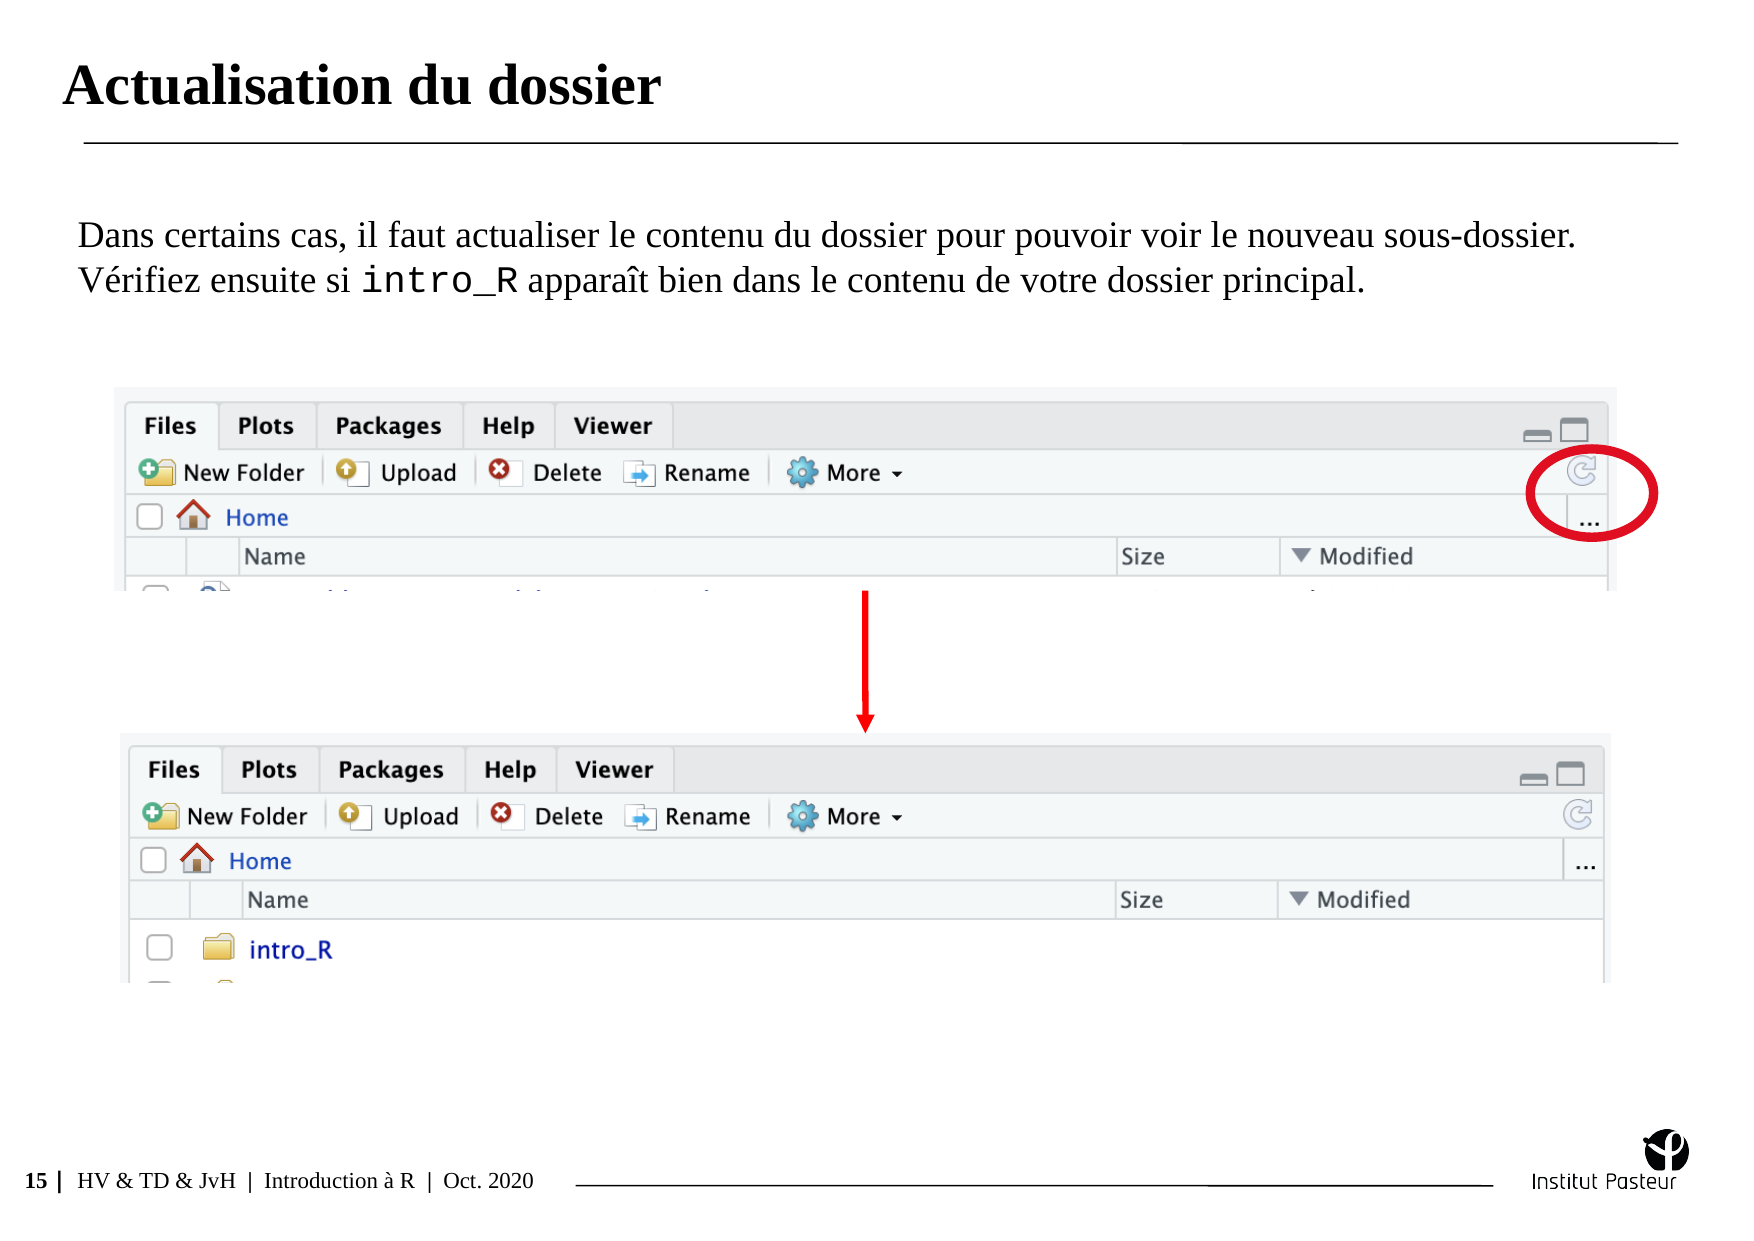

Actualisation du dossier
# Dans certains cas, il faut actualiser le contenu du dossier pour pouvoir voir le nouveau sous-dossier.
Vérifiez ensuite si intro_R apparaît bien dans le contenu de votre dossier principal.